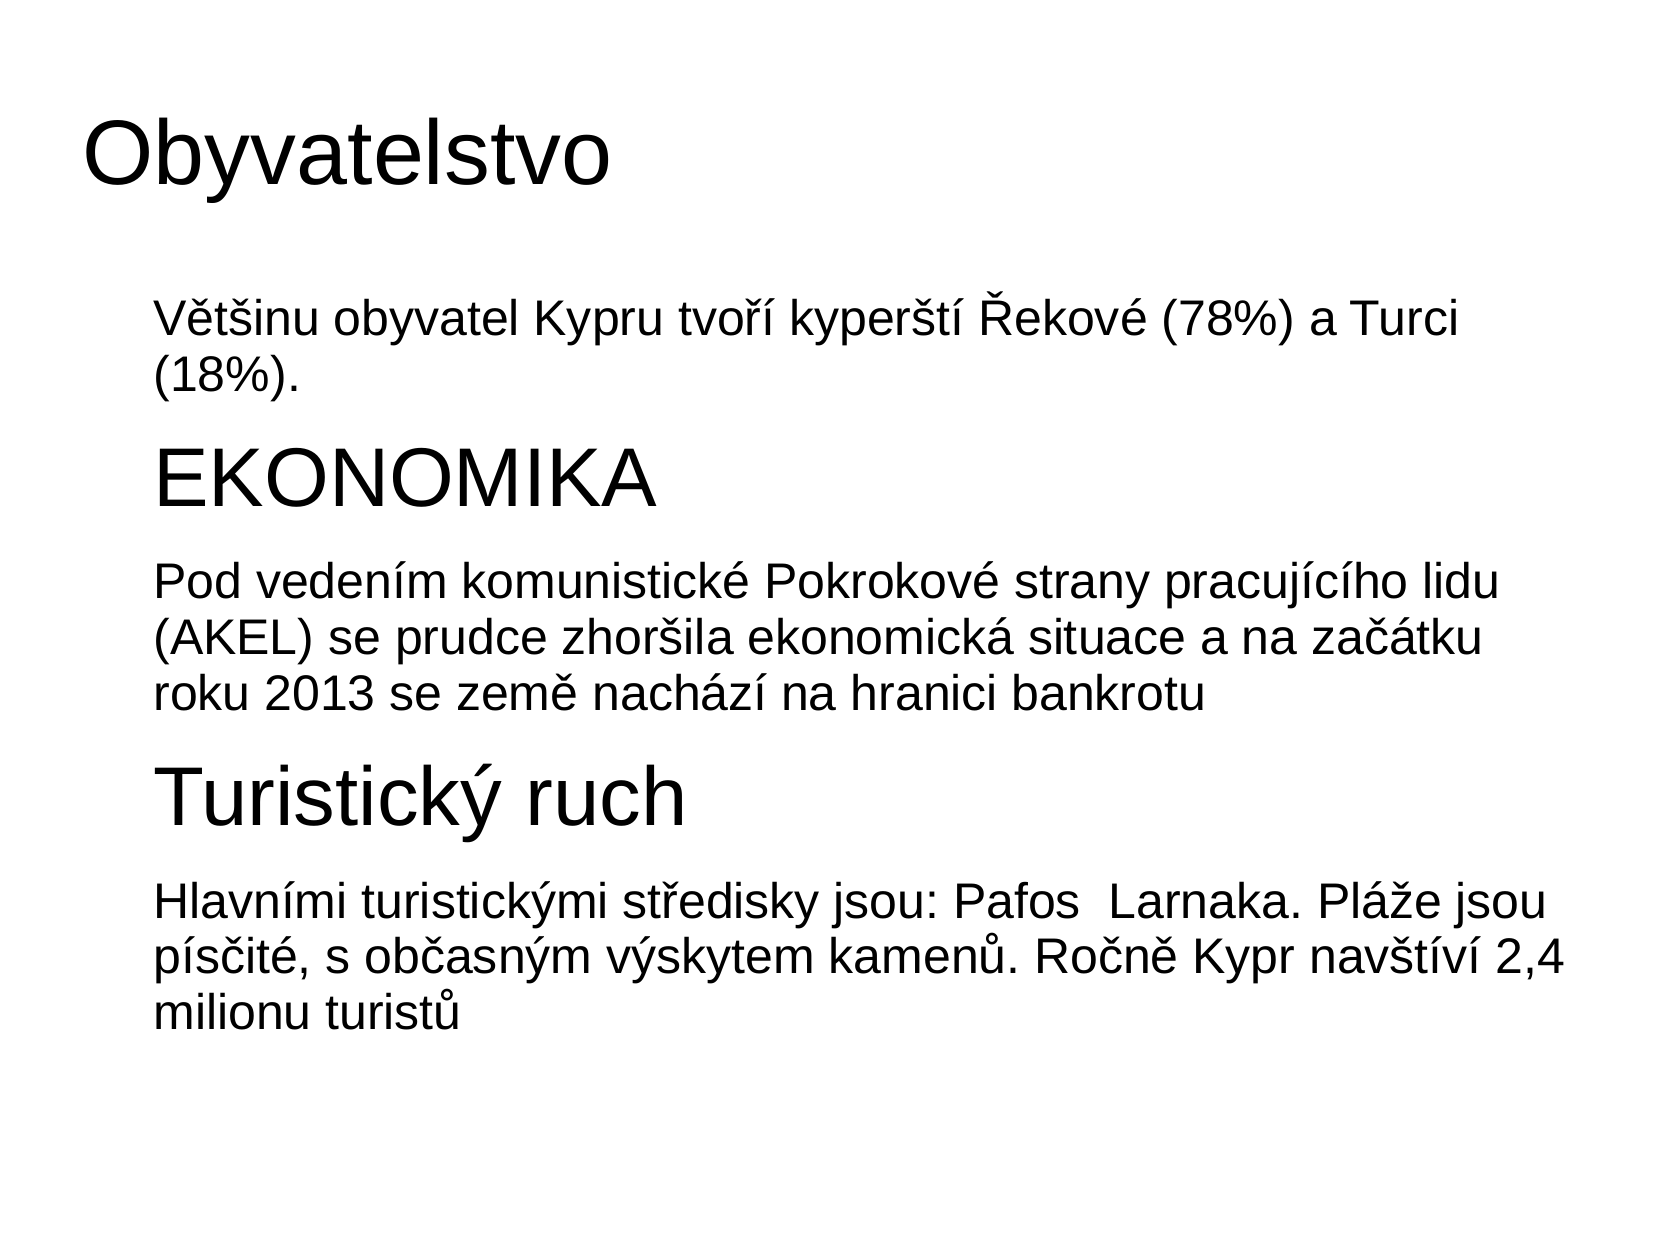

# Obyvatelstvo
Většinu obyvatel Kypru tvoří kyperští Řekové (78%) a Turci (18%).
EKONOMIKA
Pod vedením komunistické Pokrokové strany pracujícího lidu (AKEL) se prudce zhoršila ekonomická situace a na začátku roku 2013 se země nachází na hranici bankrotu
Turistický ruch
Hlavními turistickými středisky jsou: Pafos Larnaka. Pláže jsou písčité, s občasným výskytem kamenů. Ročně Kypr navštíví 2,4 milionu turistů